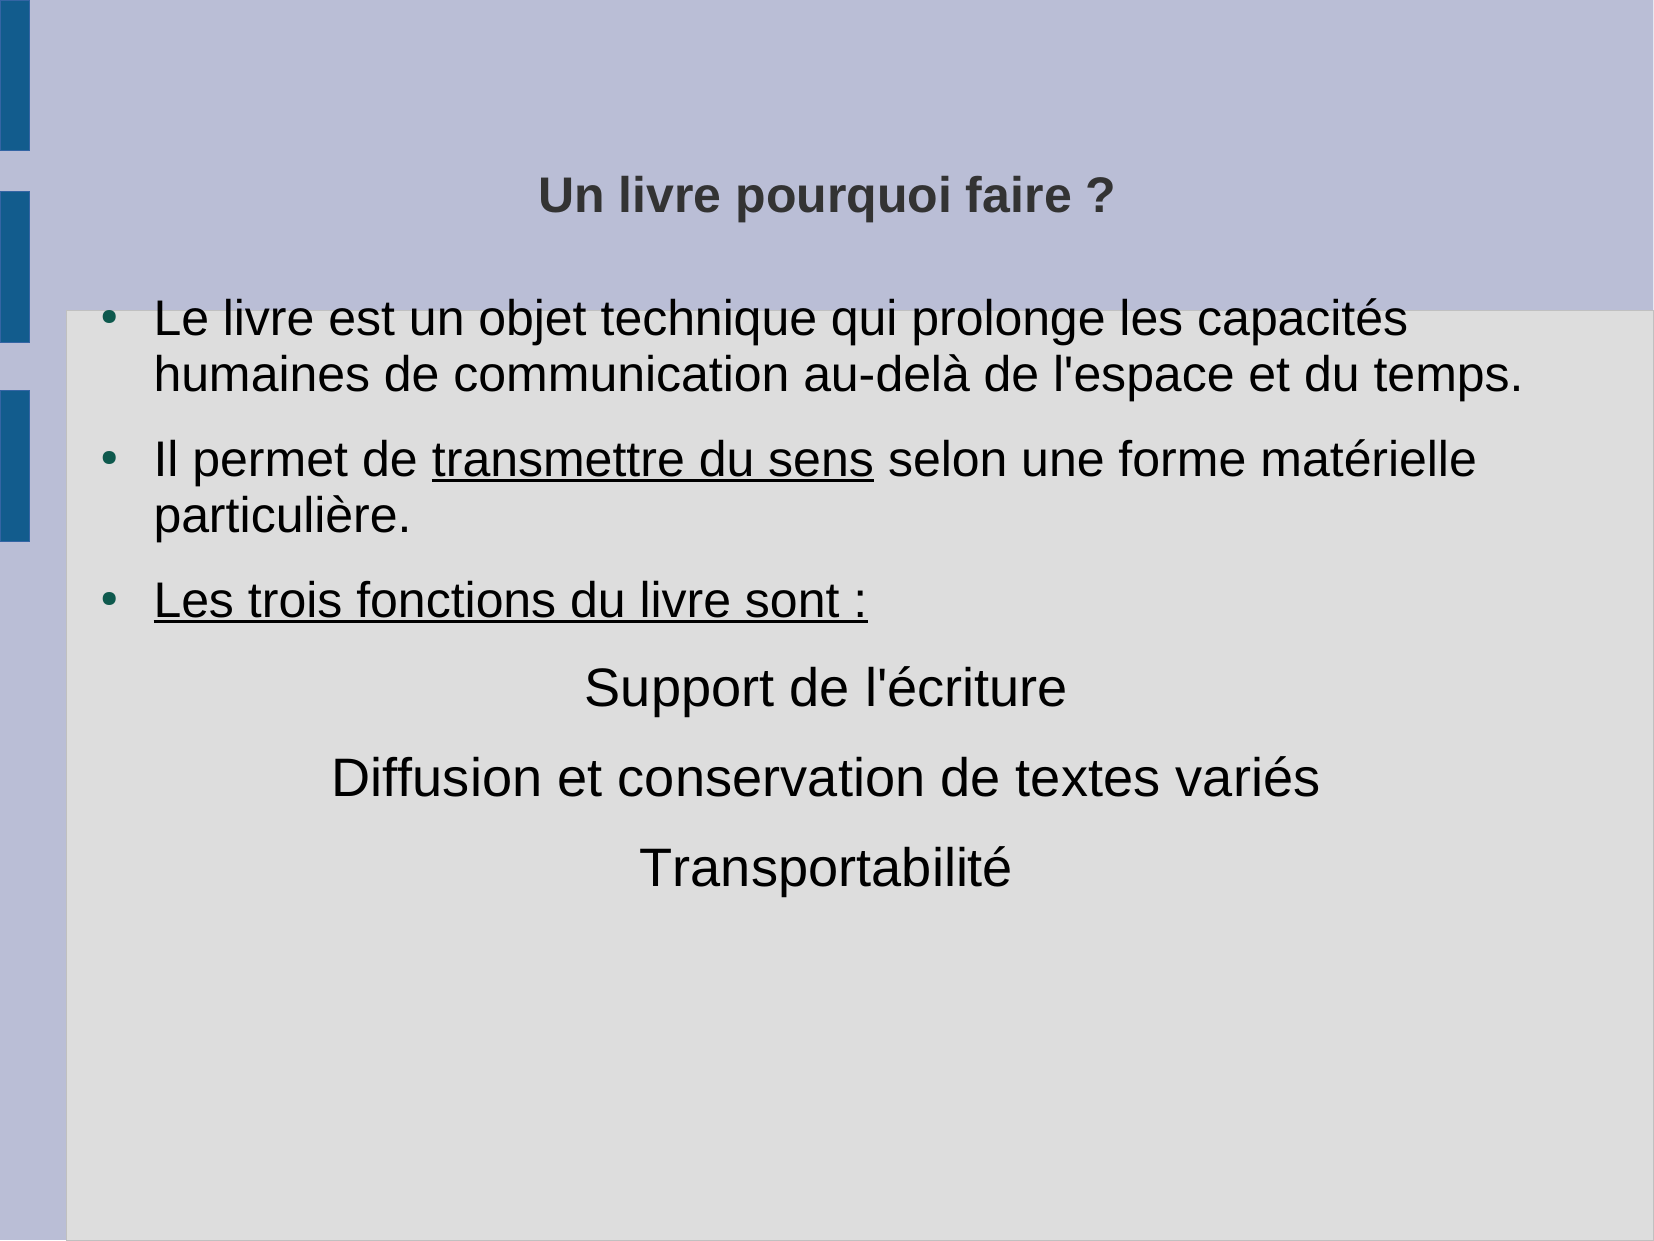

# Un livre pourquoi faire ?
Le livre est un objet technique qui prolonge les capacités humaines de communication au-delà de l'espace et du temps.
Il permet de transmettre du sens selon une forme matérielle particulière.
Les trois fonctions du livre sont :
Support de l'écriture
Diffusion et conservation de textes variés
Transportabilité